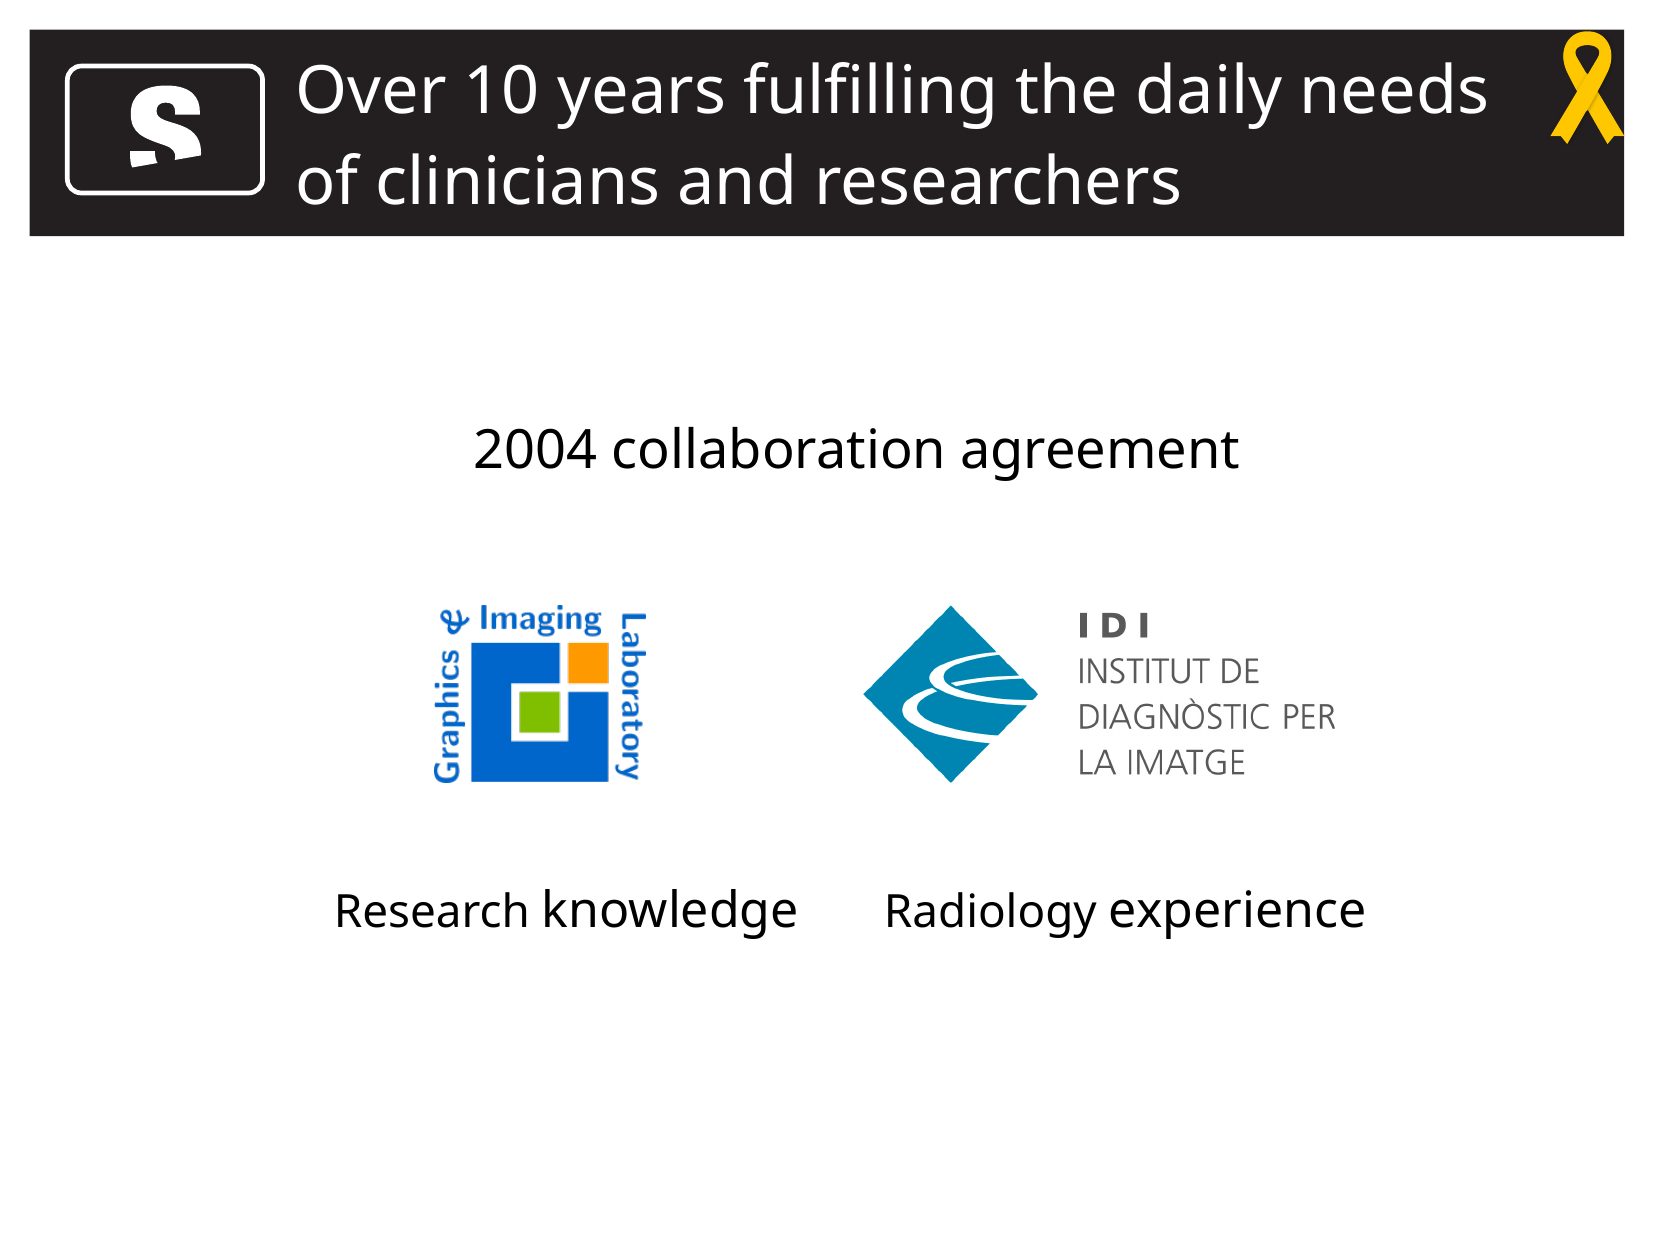

# Over 10 years fulfilling the daily needs of clinicians and researchers
2004 collaboration agreement
Research knowledge
Radiology experience